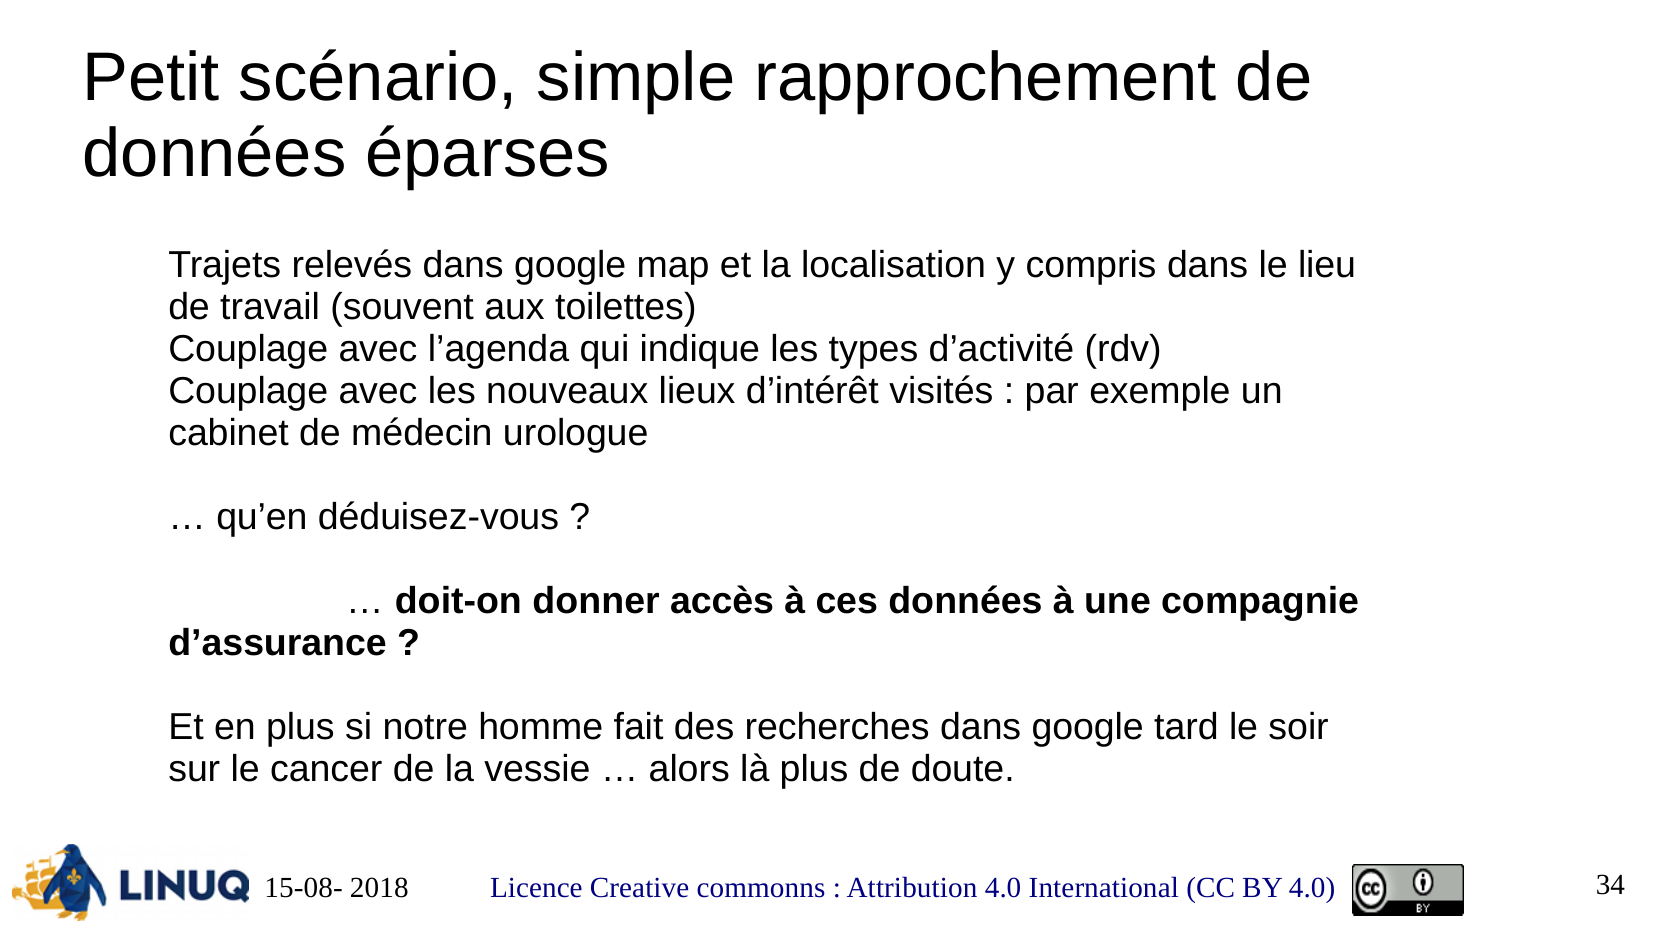

# Petit scénario, simple rapprochement de données éparses
Trajets relevés dans google map et la localisation y compris dans le lieu de travail (souvent aux toilettes)
Couplage avec l’agenda qui indique les types d’activité (rdv)
Couplage avec les nouveaux lieux d’intérêt visités : par exemple un cabinet de médecin urologue
… qu’en déduisez-vous ?
 … doit-on donner accès à ces données à une compagnie d’assurance ?
Et en plus si notre homme fait des recherches dans google tard le soir sur le cancer de la vessie … alors là plus de doute.
34
15-08- 2018